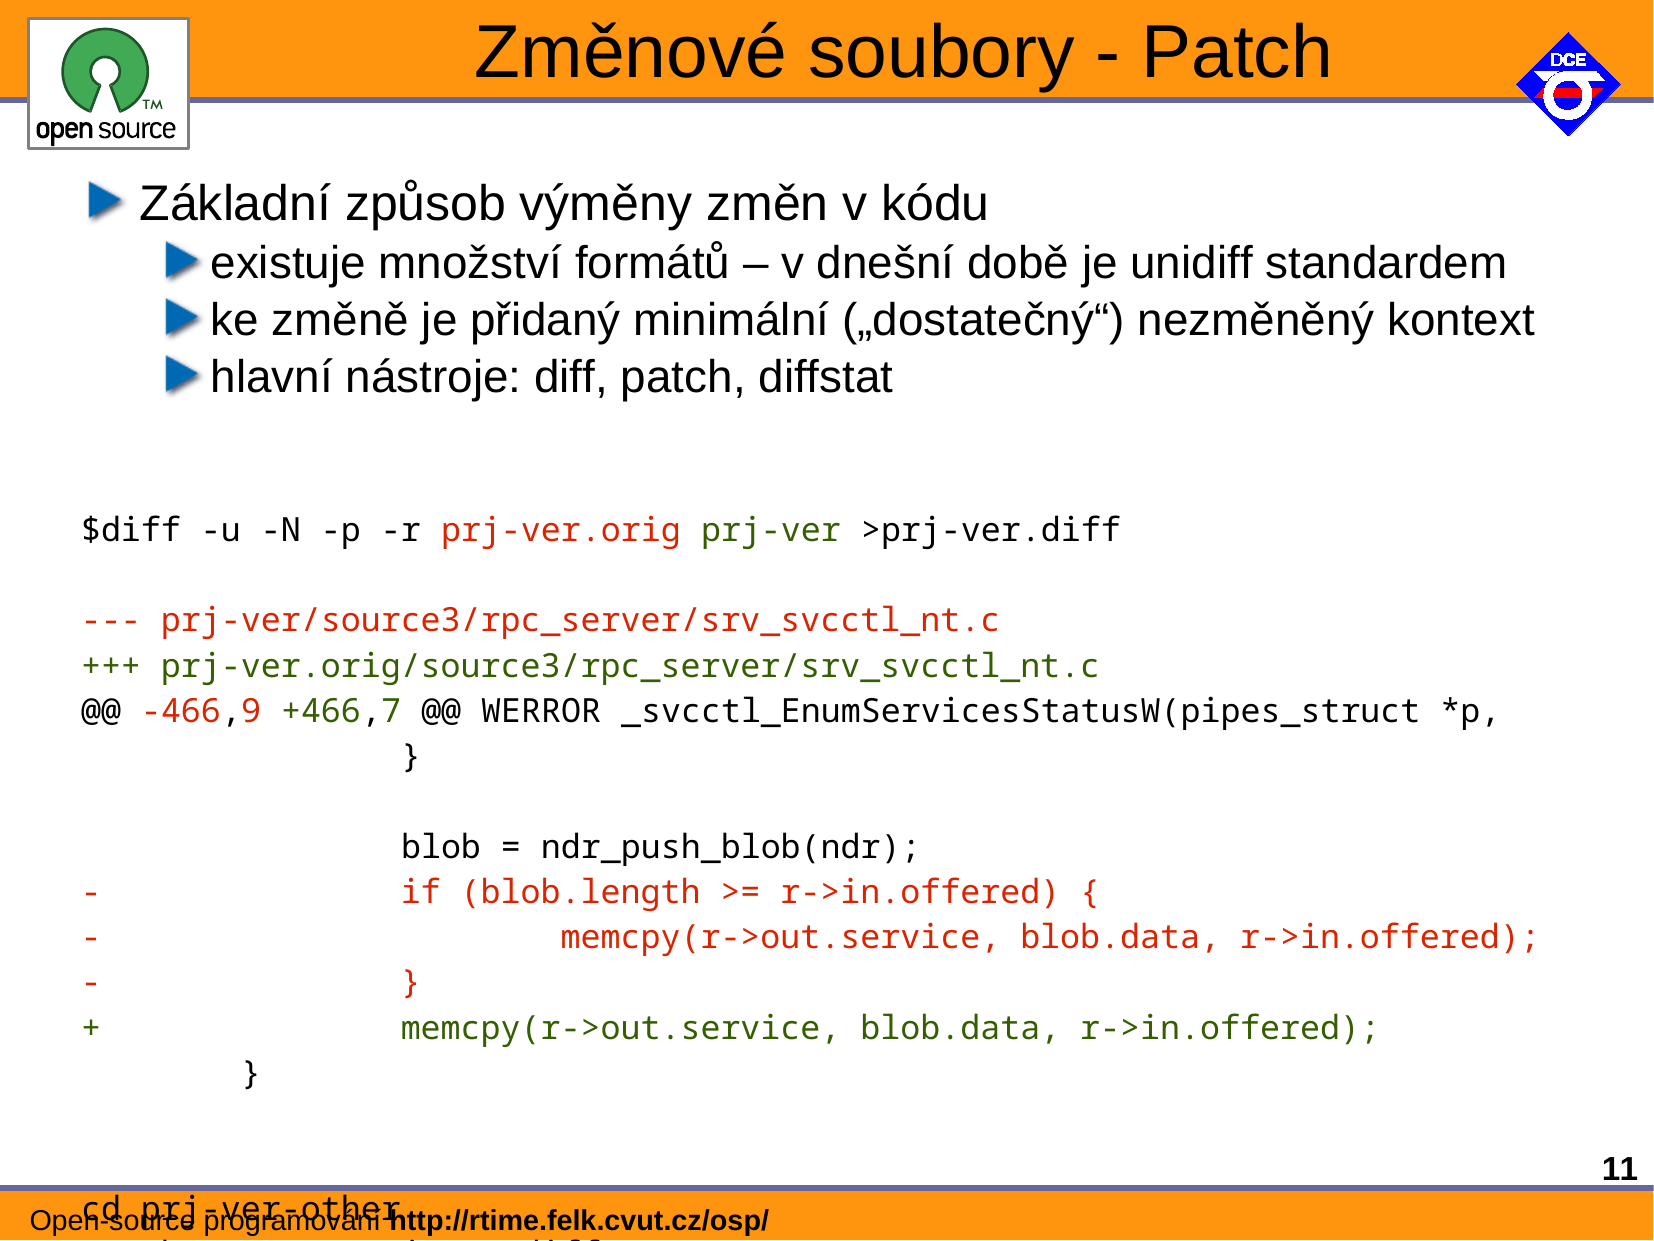

# Změnové soubory - Patch
Základní způsob výměny změn v kódu
existuje množství formátů – v dnešní době je unidiff standardem
ke změně je přidaný minimální („dostatečný“) nezměněný kontext
hlavní nástroje: diff, patch, diffstat
$diff -u -N -p -r prj-ver.orig prj-ver >prj-ver.diff
--- prj-ver/source3/rpc_server/srv_svcctl_nt.c
+++ prj-ver.orig/source3/rpc_server/srv_svcctl_nt.c
@@ -466,9 +466,7 @@ WERROR _svcctl_EnumServicesStatusW(pipes_struct *p,
 }
 blob = ndr_push_blob(ndr);
- if (blob.length >= r->in.offered) {
- memcpy(r->out.service, blob.data, r->in.offered);
- }
+ memcpy(r->out.service, blob.data, r->in.offered);
 }
cd prj-ver-other
patch -p1 <../prj-ver.diff